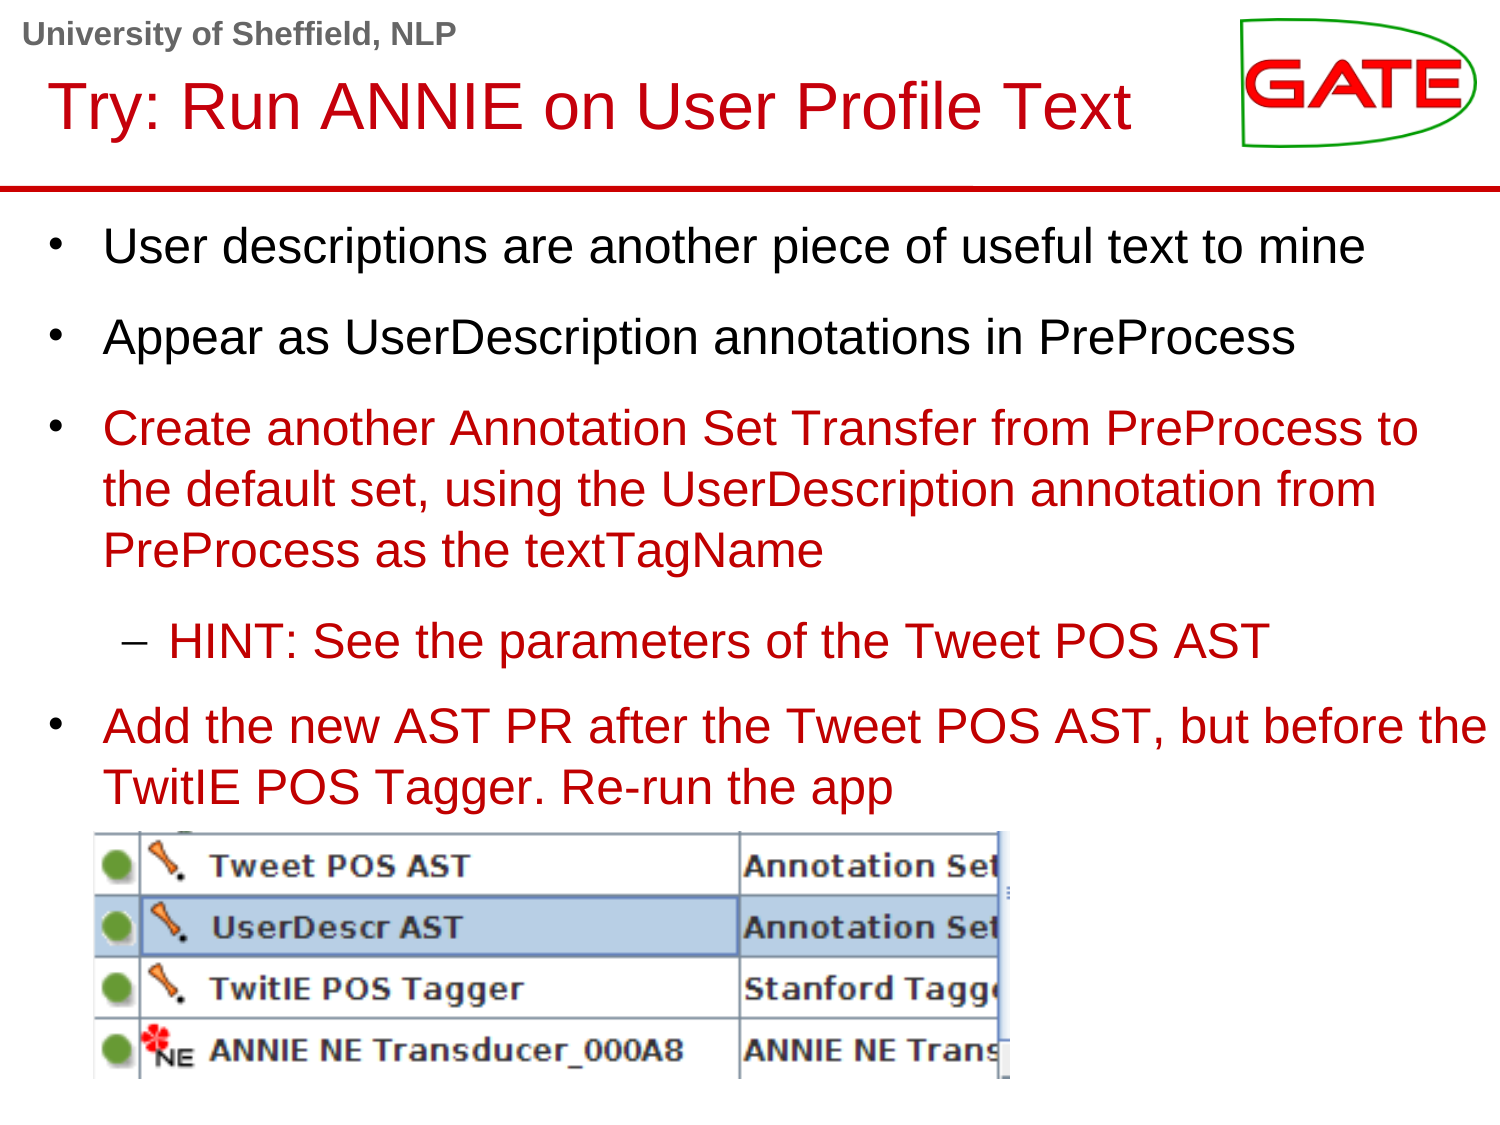

Try: Run ANNIE on User Profile Text
User descriptions are another piece of useful text to mine
Appear as UserDescription annotations in PreProcess
Create another Annotation Set Transfer from PreProcess to the default set, using the UserDescription annotation from PreProcess as the textTagName
HINT: See the parameters of the Tweet POS AST
Add the new AST PR after the Tweet POS AST, but before the TwitIE POS Tagger. Re-run the app